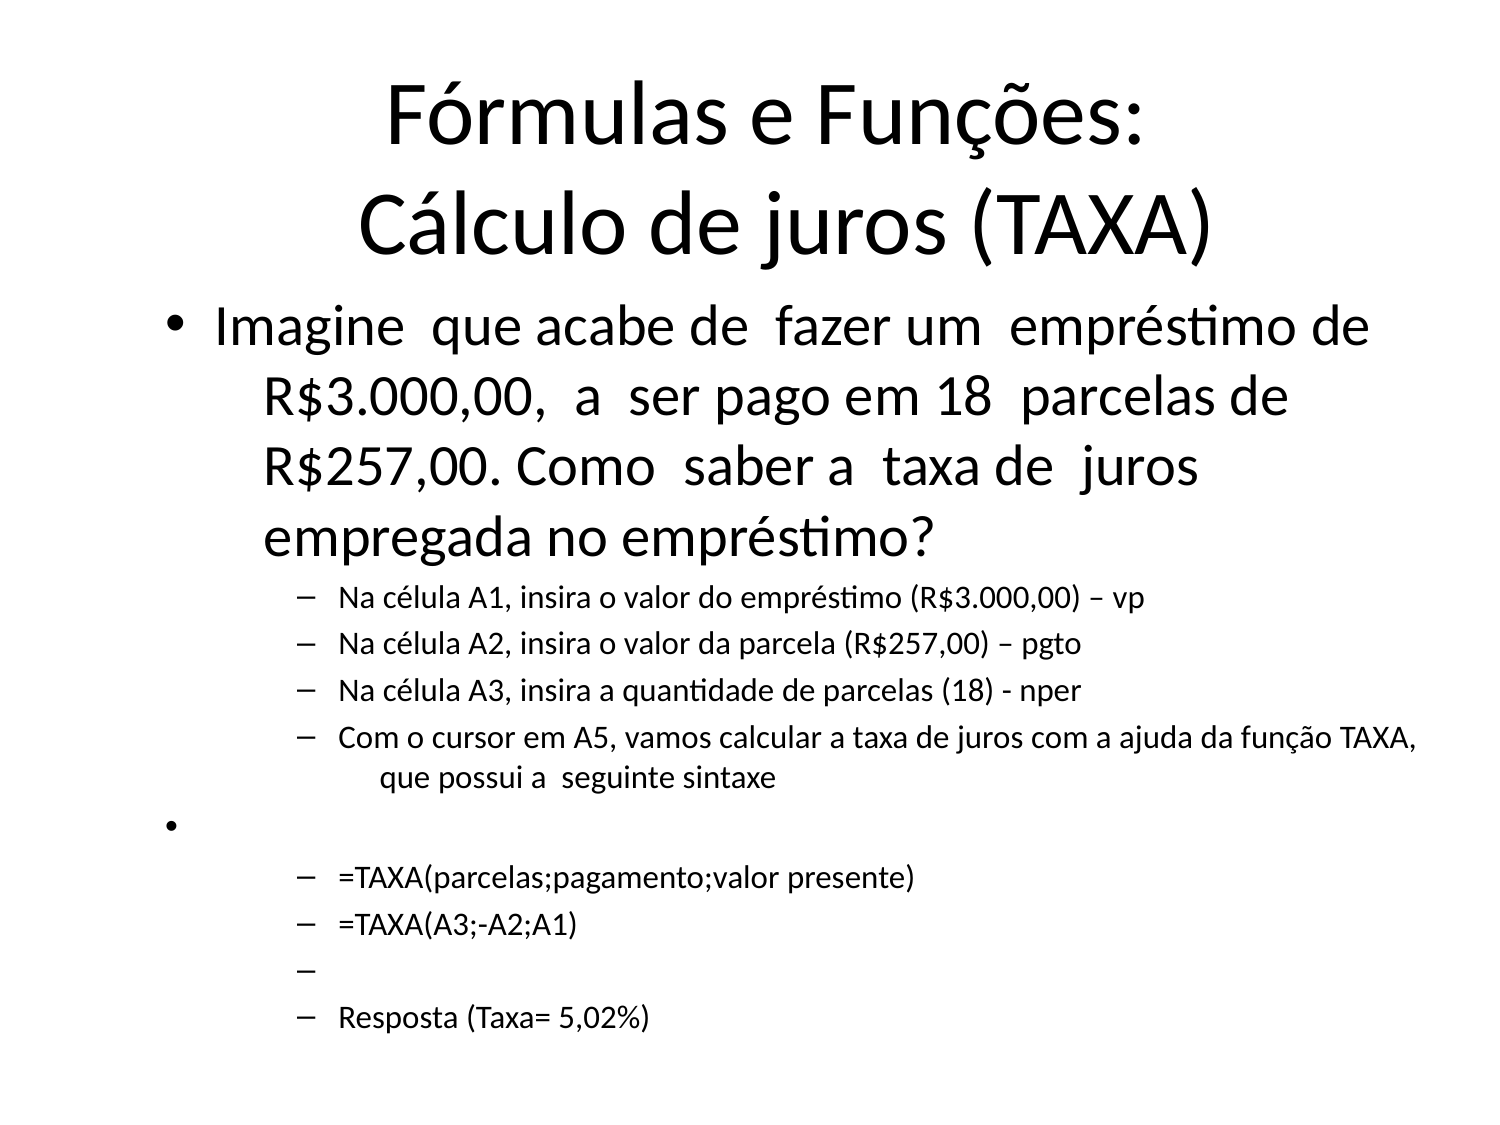

# Fórmulas e Funções: Cálculo de juros (TAXA)
Imagine que acabe de fazer um empréstimo de R$3.000,00, a ser pago em 18 parcelas de R$257,00. Como saber a taxa de juros empregada no empréstimo?
Na célula A1, insira o valor do empréstimo (R$3.000,00) – vp
Na célula A2, insira o valor da parcela (R$257,00) – pgto
Na célula A3, insira a quantidade de parcelas (18) - nper
Com o cursor em A5, vamos calcular a taxa de juros com a ajuda da função TAXA, que possui a seguinte sintaxe
=TAXA(parcelas;pagamento;valor presente)
=TAXA(A3;-A2;A1)
Resposta (Taxa= 5,02%)